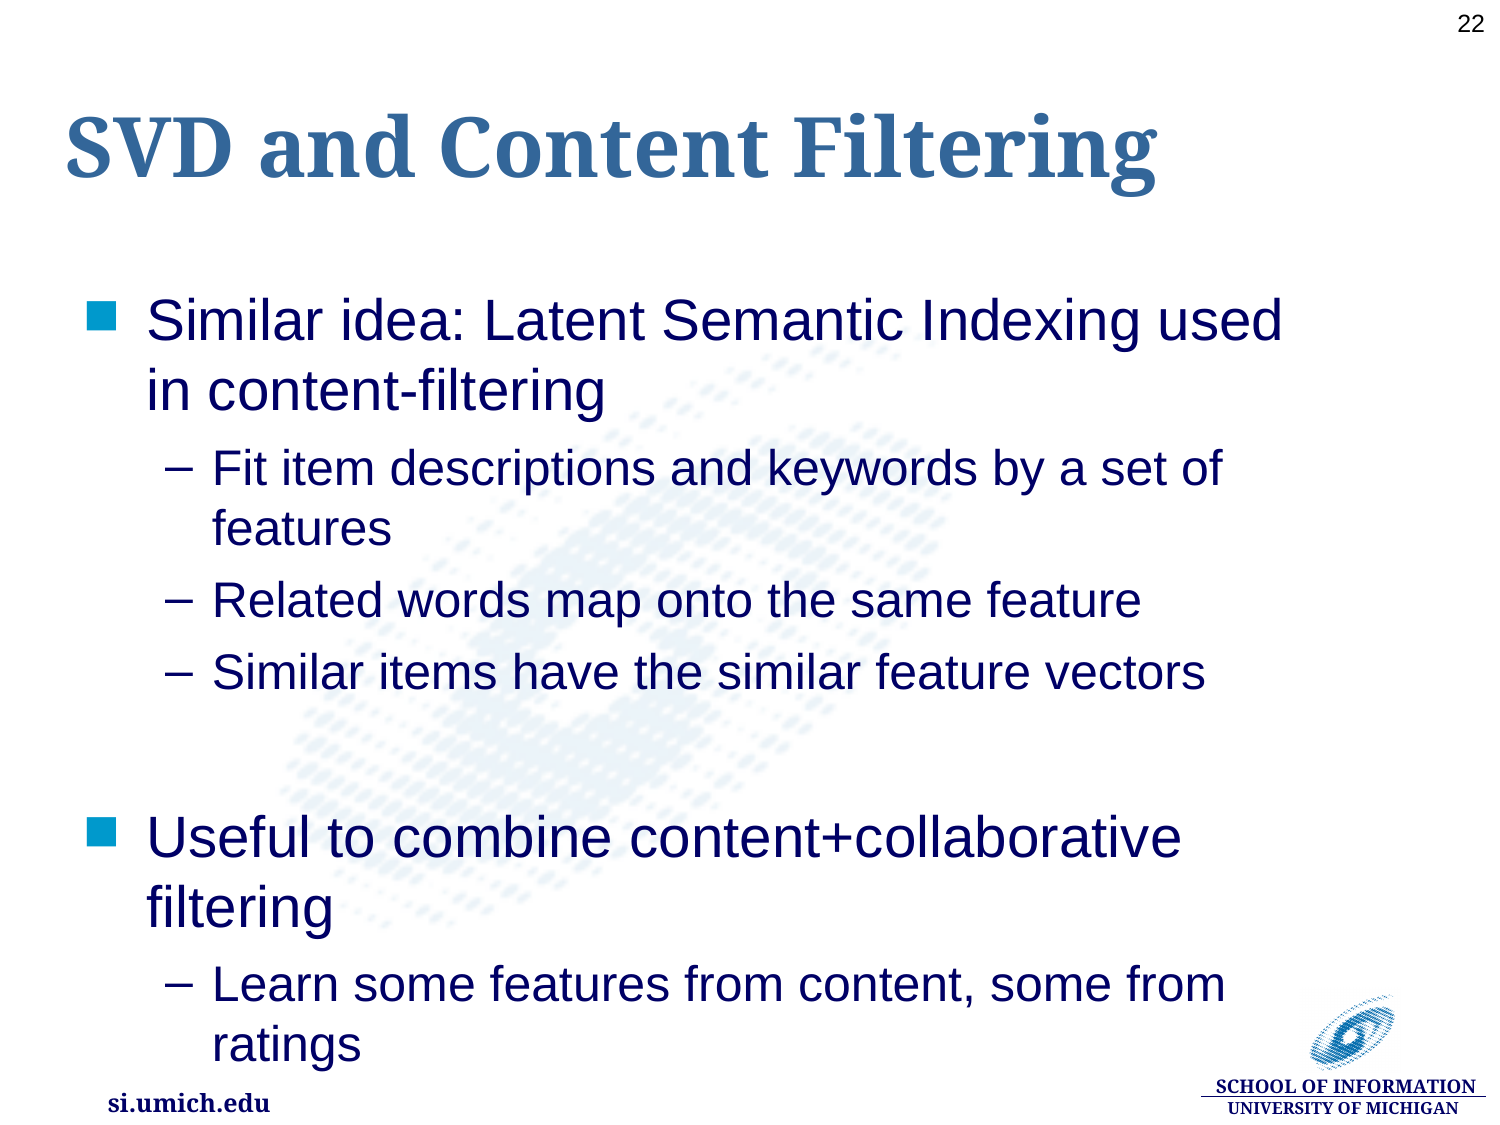

# SVD and Content Filtering
Similar idea: Latent Semantic Indexing used in content-filtering
Fit item descriptions and keywords by a set of features
Related words map onto the same feature
Similar items have the similar feature vectors
Useful to combine content+collaborative filtering
Learn some features from content, some from ratings